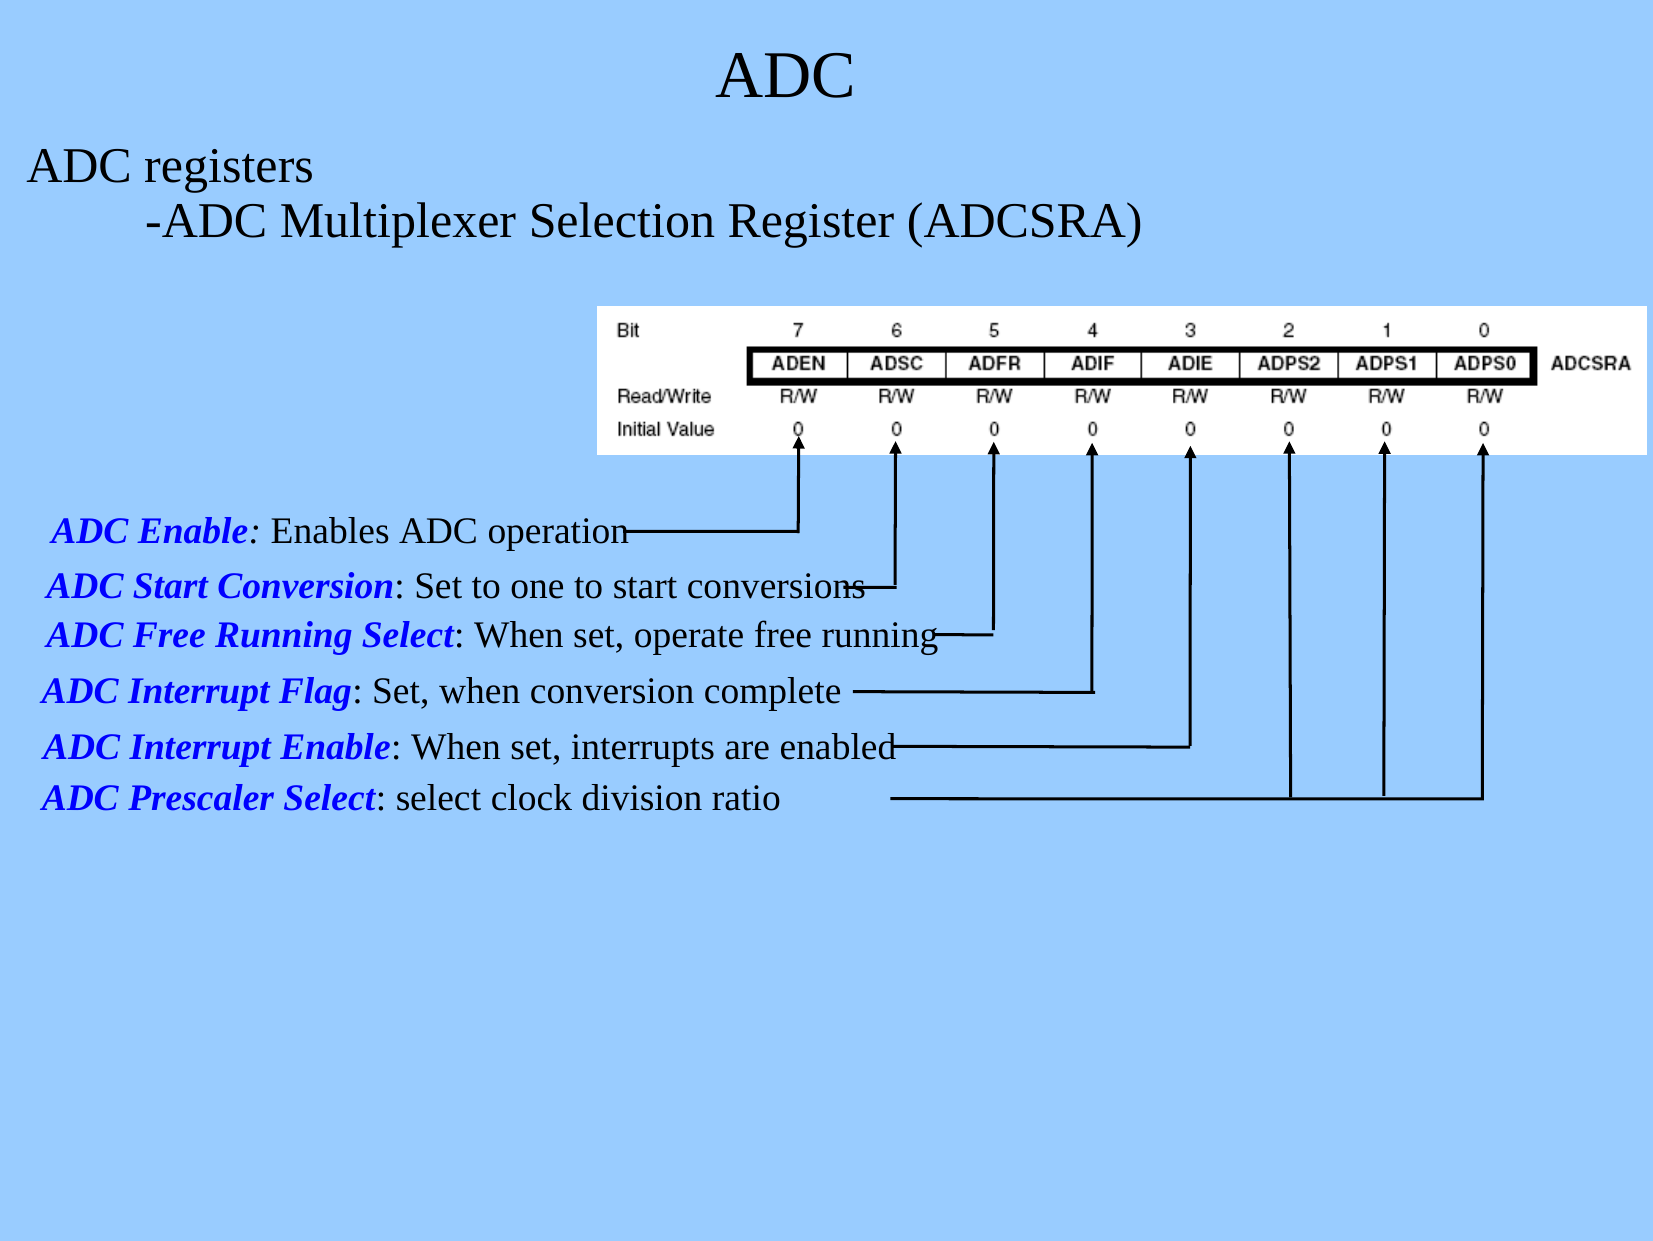

ADC
ADC registers
	-ADC Multiplexer Selection Register (ADCSRA)
ADC Enable: Enables ADC operation
ADC Start Conversion: Set to one to start conversions
ADC Free Running Select: When set, operate free running
ADC Interrupt Flag: Set, when conversion complete
ADC Interrupt Enable: When set, interrupts are enabled
ADC Prescaler Select: select clock division ratio